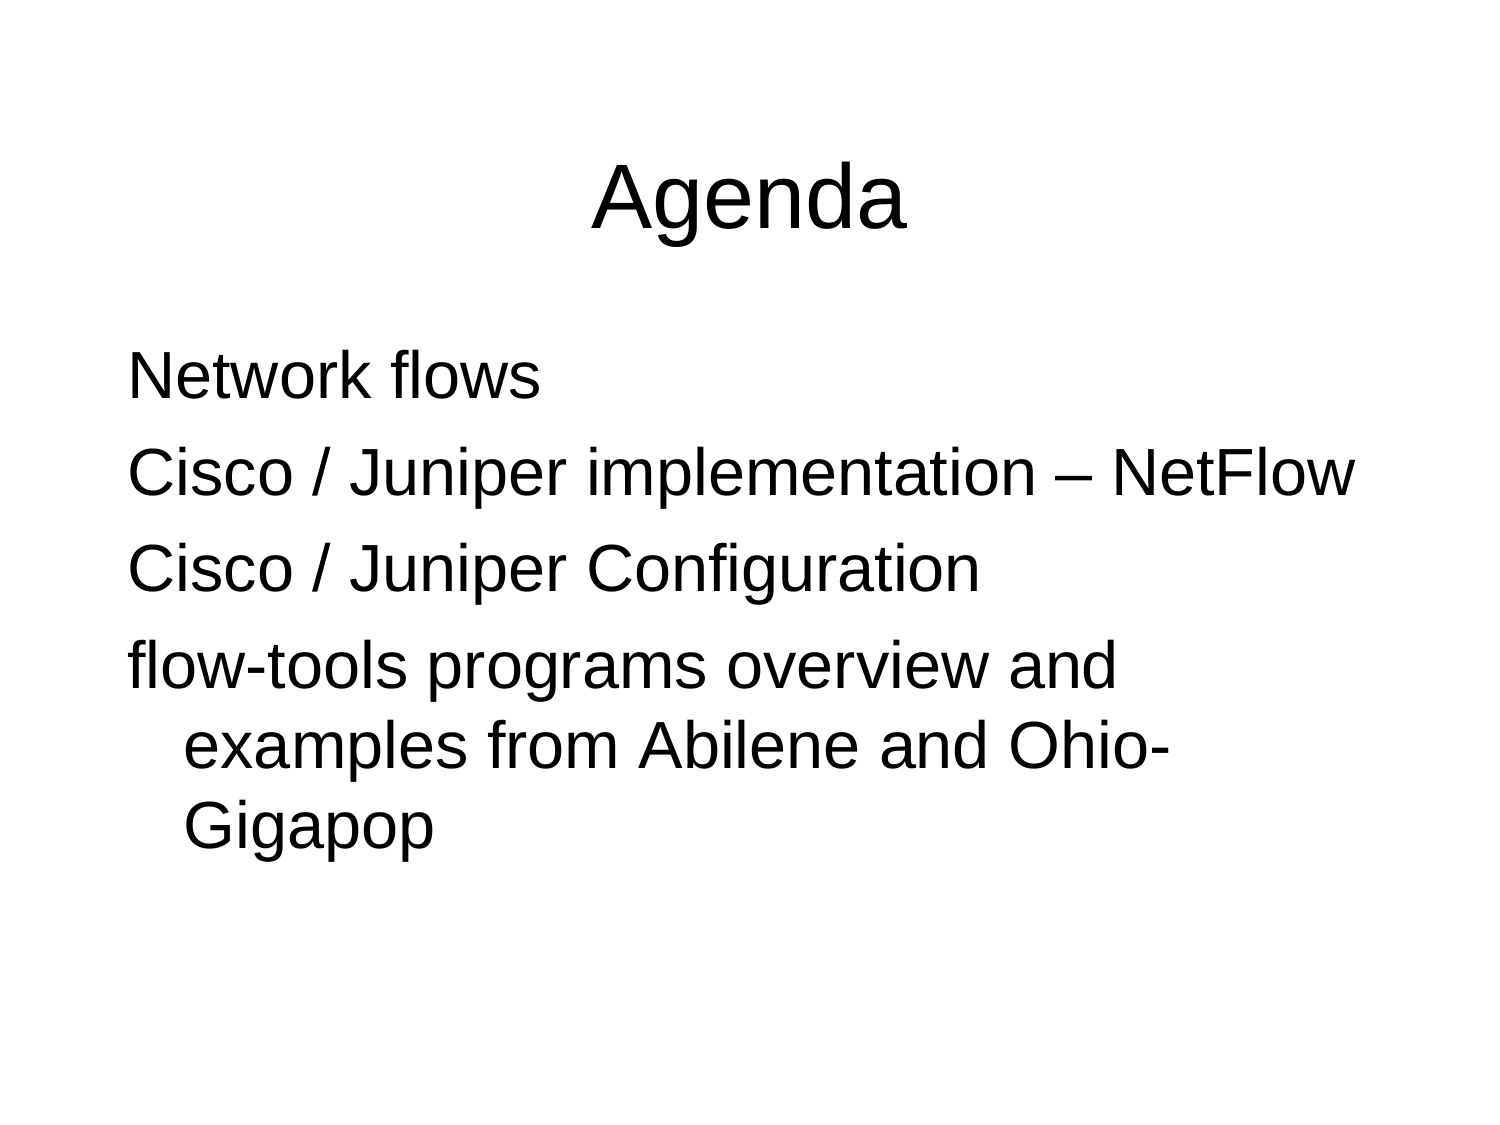

# Agenda
Network flows
Cisco / Juniper implementation – NetFlow
Cisco / Juniper Configuration
flow-tools programs overview and examples from Abilene and Ohio-Gigapop